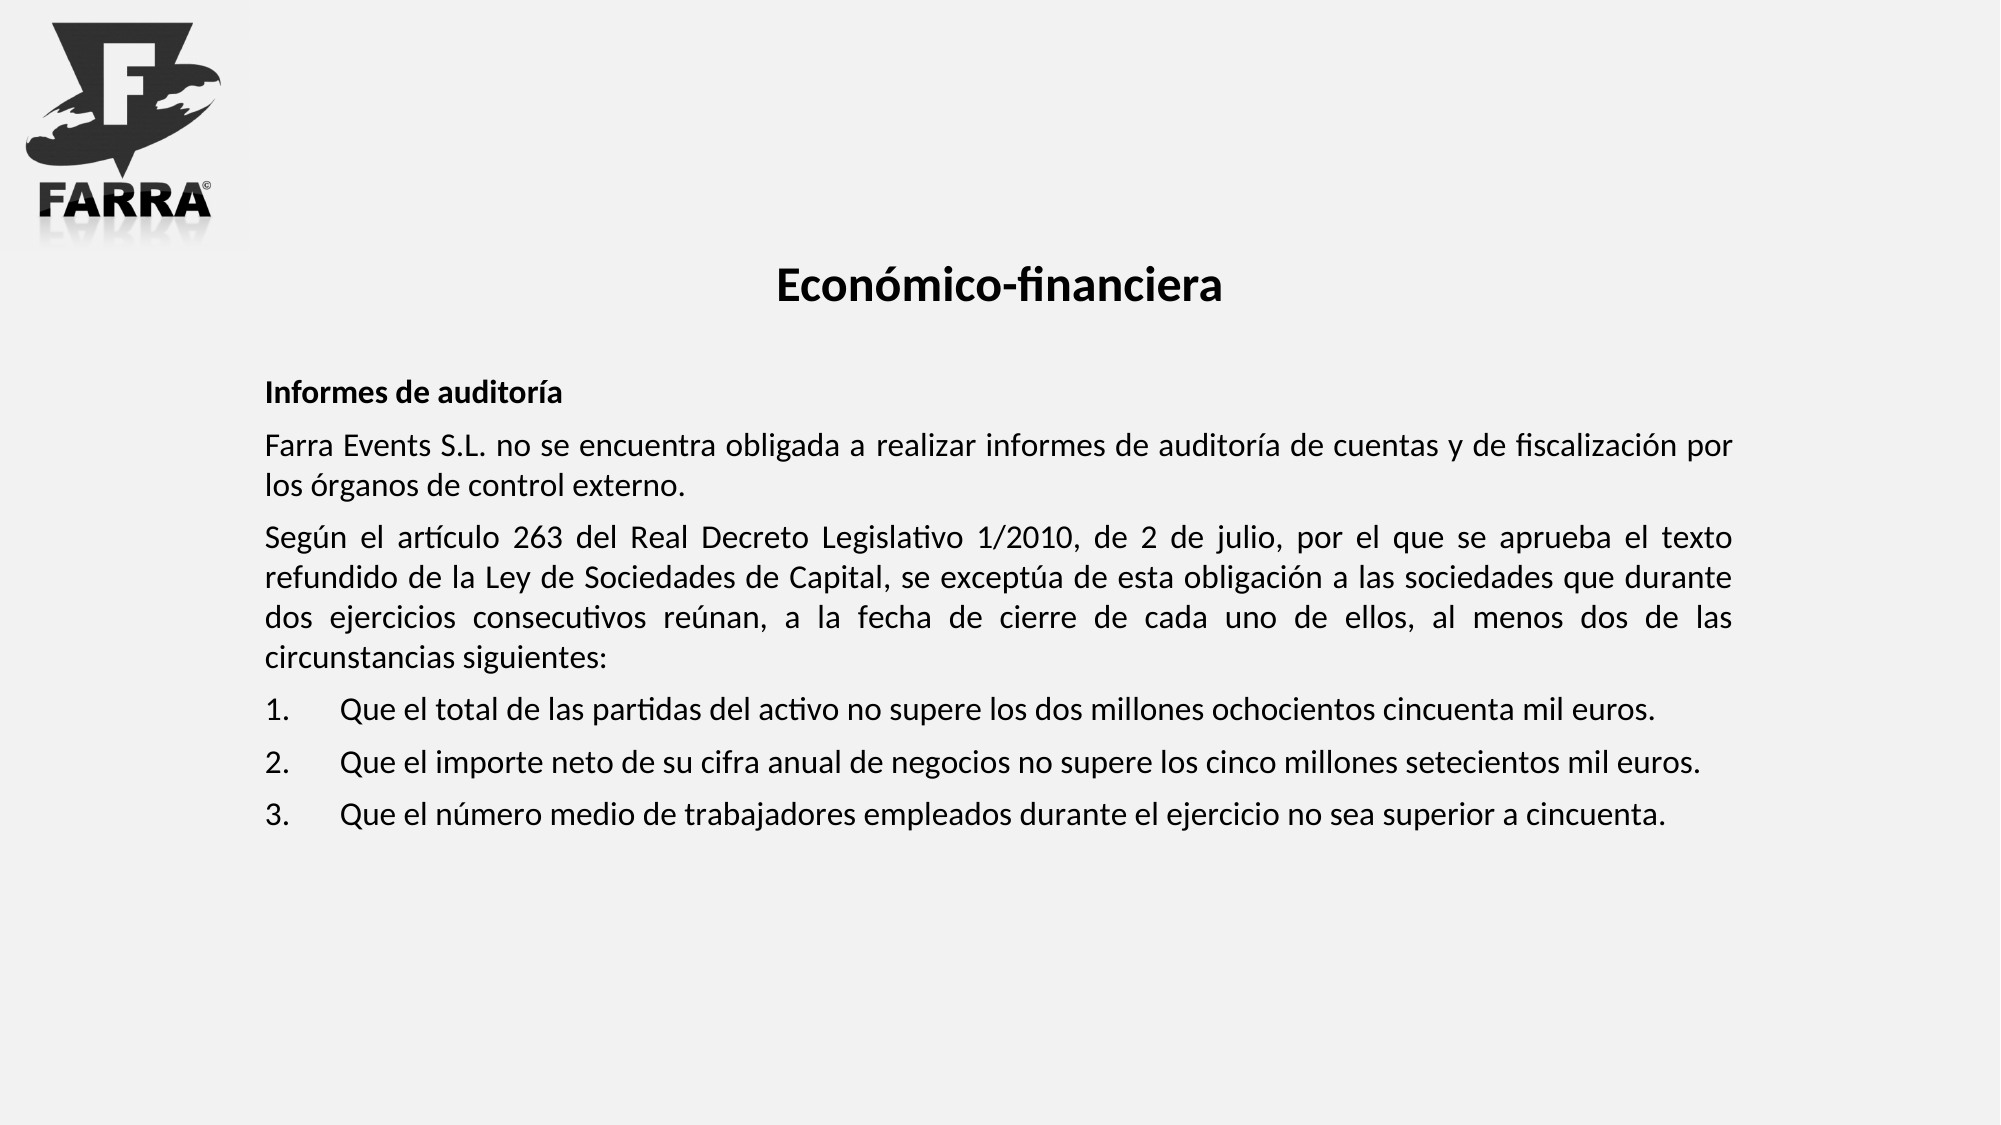

# Económico-financiera
Informes de auditoría
Farra Events S.L. no se encuentra obligada a realizar informes de auditoría de cuentas y de fiscalización por los órganos de control externo.
Según el artículo 263 del Real Decreto Legislativo 1/2010, de 2 de julio, por el que se aprueba el texto refundido de la Ley de Sociedades de Capital, se exceptúa de esta obligación a las sociedades que durante dos ejercicios consecutivos reúnan, a la fecha de cierre de cada uno de ellos, al menos dos de las circunstancias siguientes:
Que el total de las partidas del activo no supere los dos millones ochocientos cincuenta mil euros.
Que el importe neto de su cifra anual de negocios no supere los cinco millones setecientos mil euros.
Que el número medio de trabajadores empleados durante el ejercicio no sea superior a cincuenta.